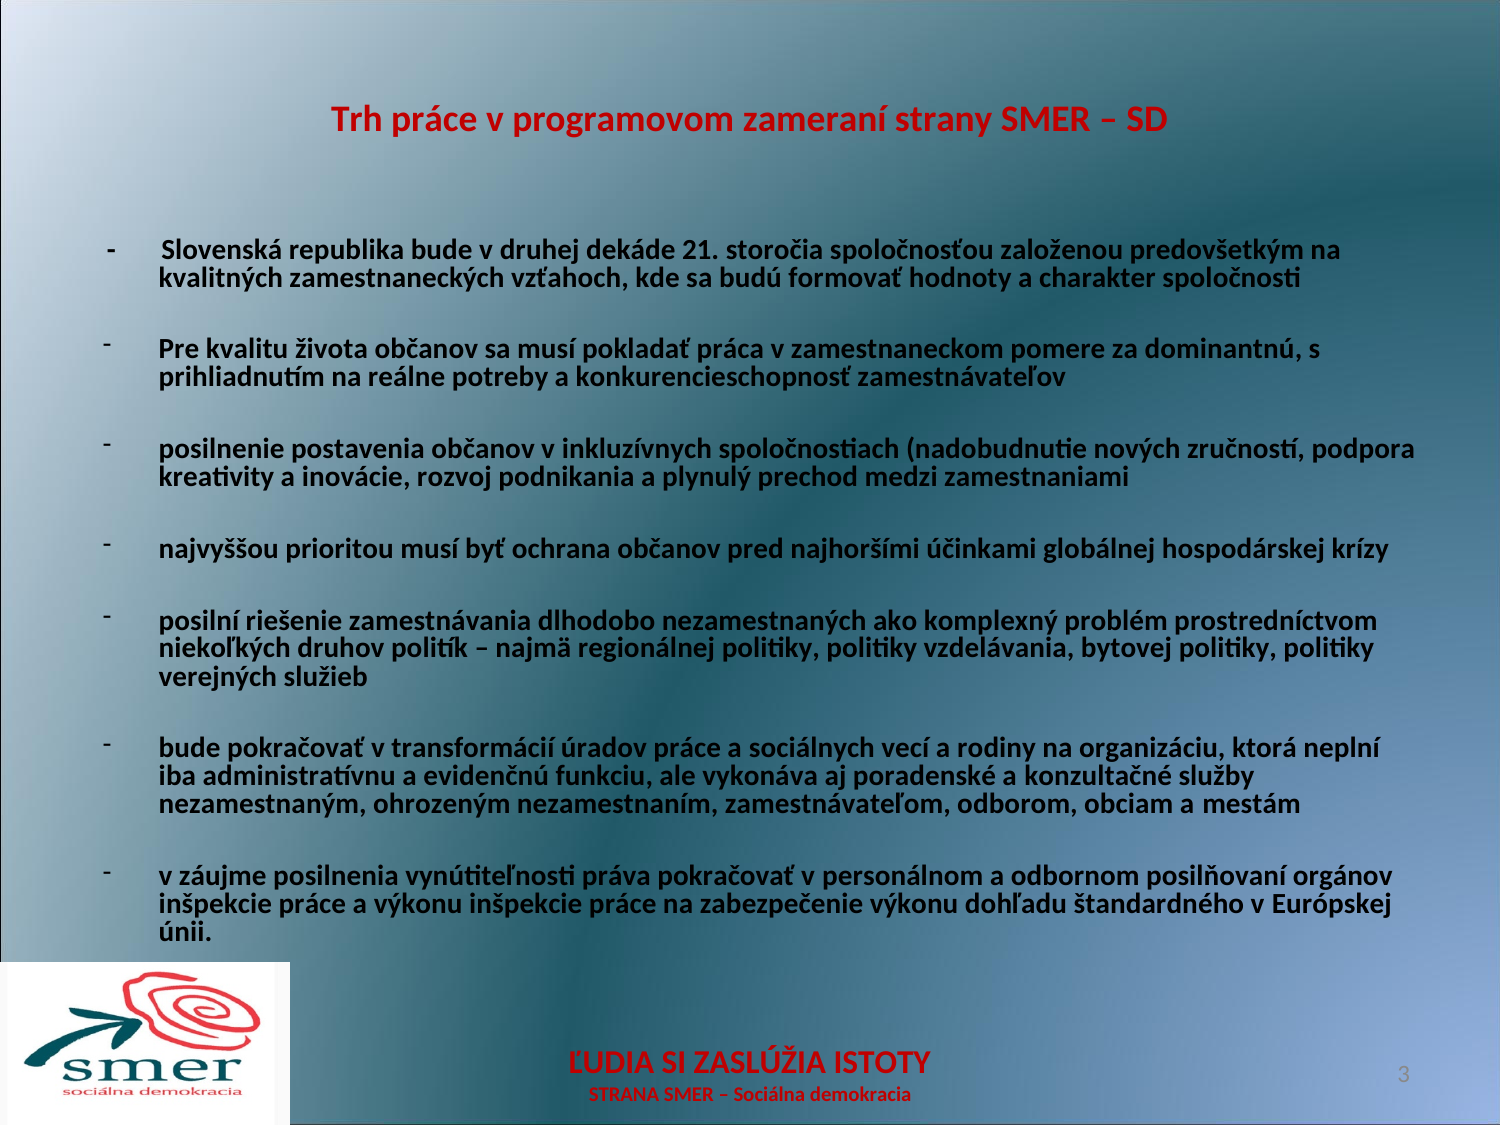

# Trh práce v programovom zameraní strany SMER – SD
 - Slovenská republika bude v druhej dekáde 21. storočia spoločnosťou založenou predovšetkým na kvalitných zamestnaneckých vzťahoch, kde sa budú formovať hodnoty a charakter spoločnosti
Pre kvalitu života občanov sa musí pokladať práca v zamestnaneckom pomere za dominantnú, s prihliadnutím na reálne potreby a konkurencieschopnosť zamestnávateľov
posilnenie postavenia občanov v inkluzívnych spoločnostiach (nadobudnutie nových zručností, podpora kreativity a inovácie, rozvoj podnikania a plynulý prechod medzi zamestnaniami
najvyššou prioritou musí byť ochrana občanov pred najhoršími účinkami globálnej hospodárskej krízy
posilní riešenie zamestnávania dlhodobo nezamestnaných ako komplexný problém prostredníctvom niekoľkých druhov politík – najmä regionálnej politiky, politiky vzdelávania, bytovej politiky, politiky verejných služieb
bude pokračovať v transformácií úradov práce a sociálnych vecí a rodiny na organizáciu, ktorá neplní iba administratívnu a evidenčnú funkciu, ale vykonáva aj poradenské a konzultačné služby nezamestnaným, ohrozeným nezamestnaním, zamestnávateľom, odborom, obciam a mestám
v záujme posilnenia vynútiteľnosti práva pokračovať v personálnom a odbornom posilňovaní orgánov inšpekcie práce a výkonu inšpekcie práce na zabezpečenie výkonu dohľadu štandardného v Európskej únii.
ĽUDIA SI ZASLÚŽIA ISTOTY
STRANA SMER – Sociálna demokracia